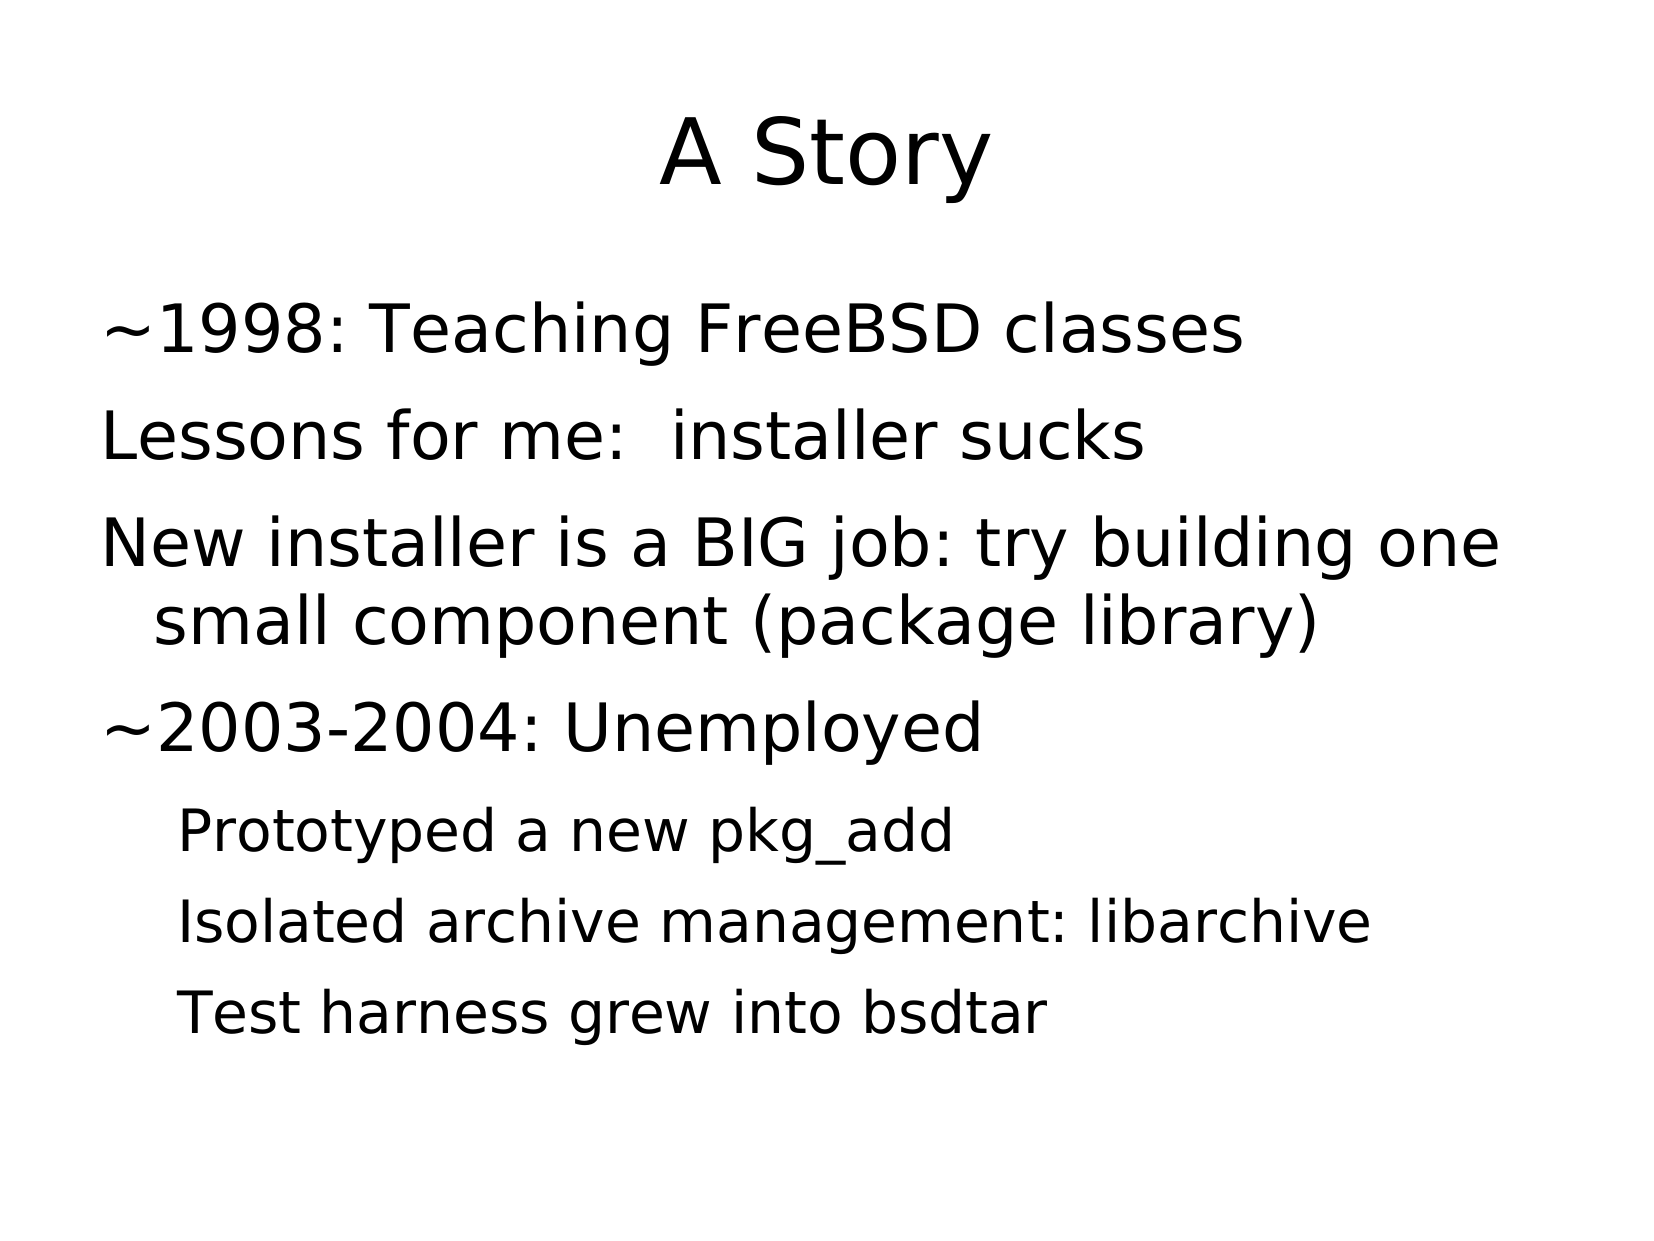

# A Story
~1998: Teaching FreeBSD classes
Lessons for me: installer sucks
New installer is a BIG job: try building one small component (package library)
~2003-2004: Unemployed
Prototyped a new pkg_add
Isolated archive management: libarchive
Test harness grew into bsdtar